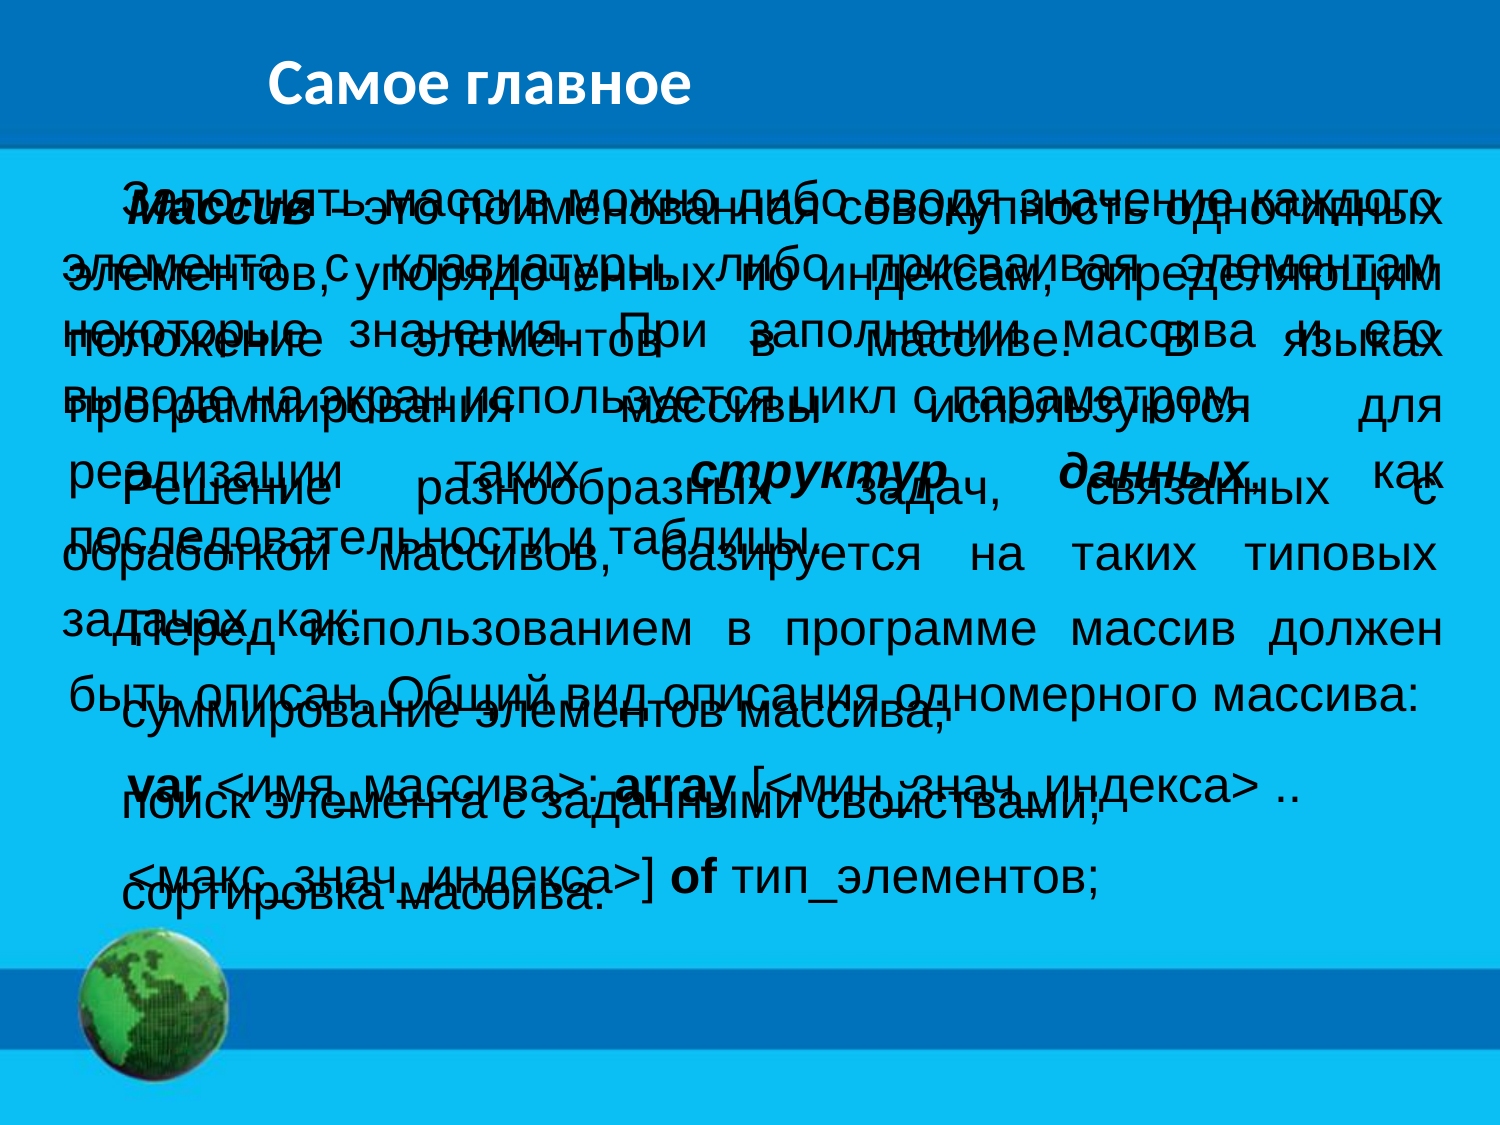

Самое главное
Заполнять массив можно либо вводя значение каждого элемента с клавиатуры, либо присваивая элементам некоторые значения. При заполнении массива и его выводе на экран используется цикл с параметром.
Решение разнообразных задач, связанных с обработкой массивов, базируется на таких типовых задачах, как:
суммирование элементов массива;
поиск элемента с заданными свойствами;
сортировка массива.
Массив - это поименованная совокупность однотипных элементов, упорядоченных по индексам, определяющим положение элементов в массиве. В языках программирования массивы используются для реализации таких структур данных, как последовательности и таблицы.
Перед использованием в программе массив должен быть описан. Общий вид описания одномерного массива:
var <имя_массива>: array [<мин_знач_индекса> ..
<макс_знач_индекса>] of тип_элементов;